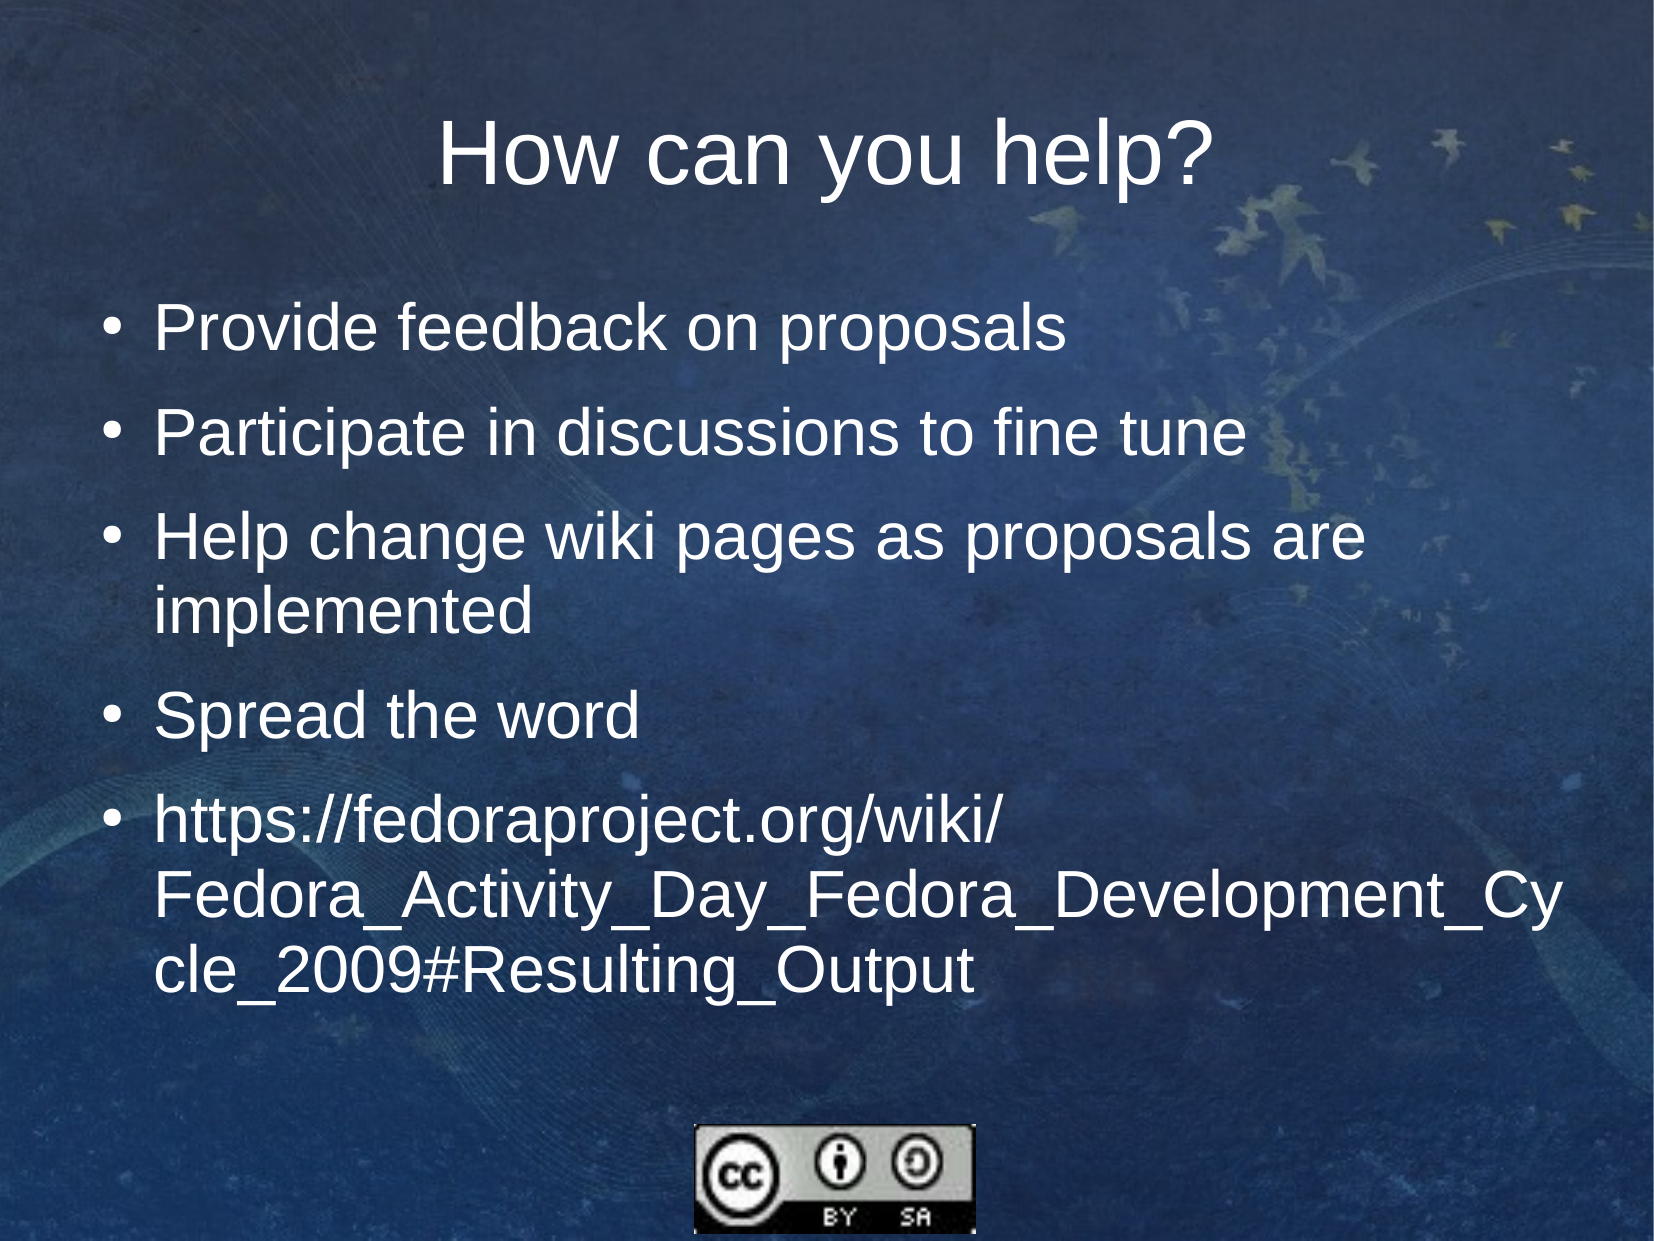

# How can you help?
Provide feedback on proposals
Participate in discussions to fine tune
Help change wiki pages as proposals are implemented
Spread the word
https://fedoraproject.org/wiki/Fedora_Activity_Day_Fedora_Development_Cycle_2009#Resulting_Output